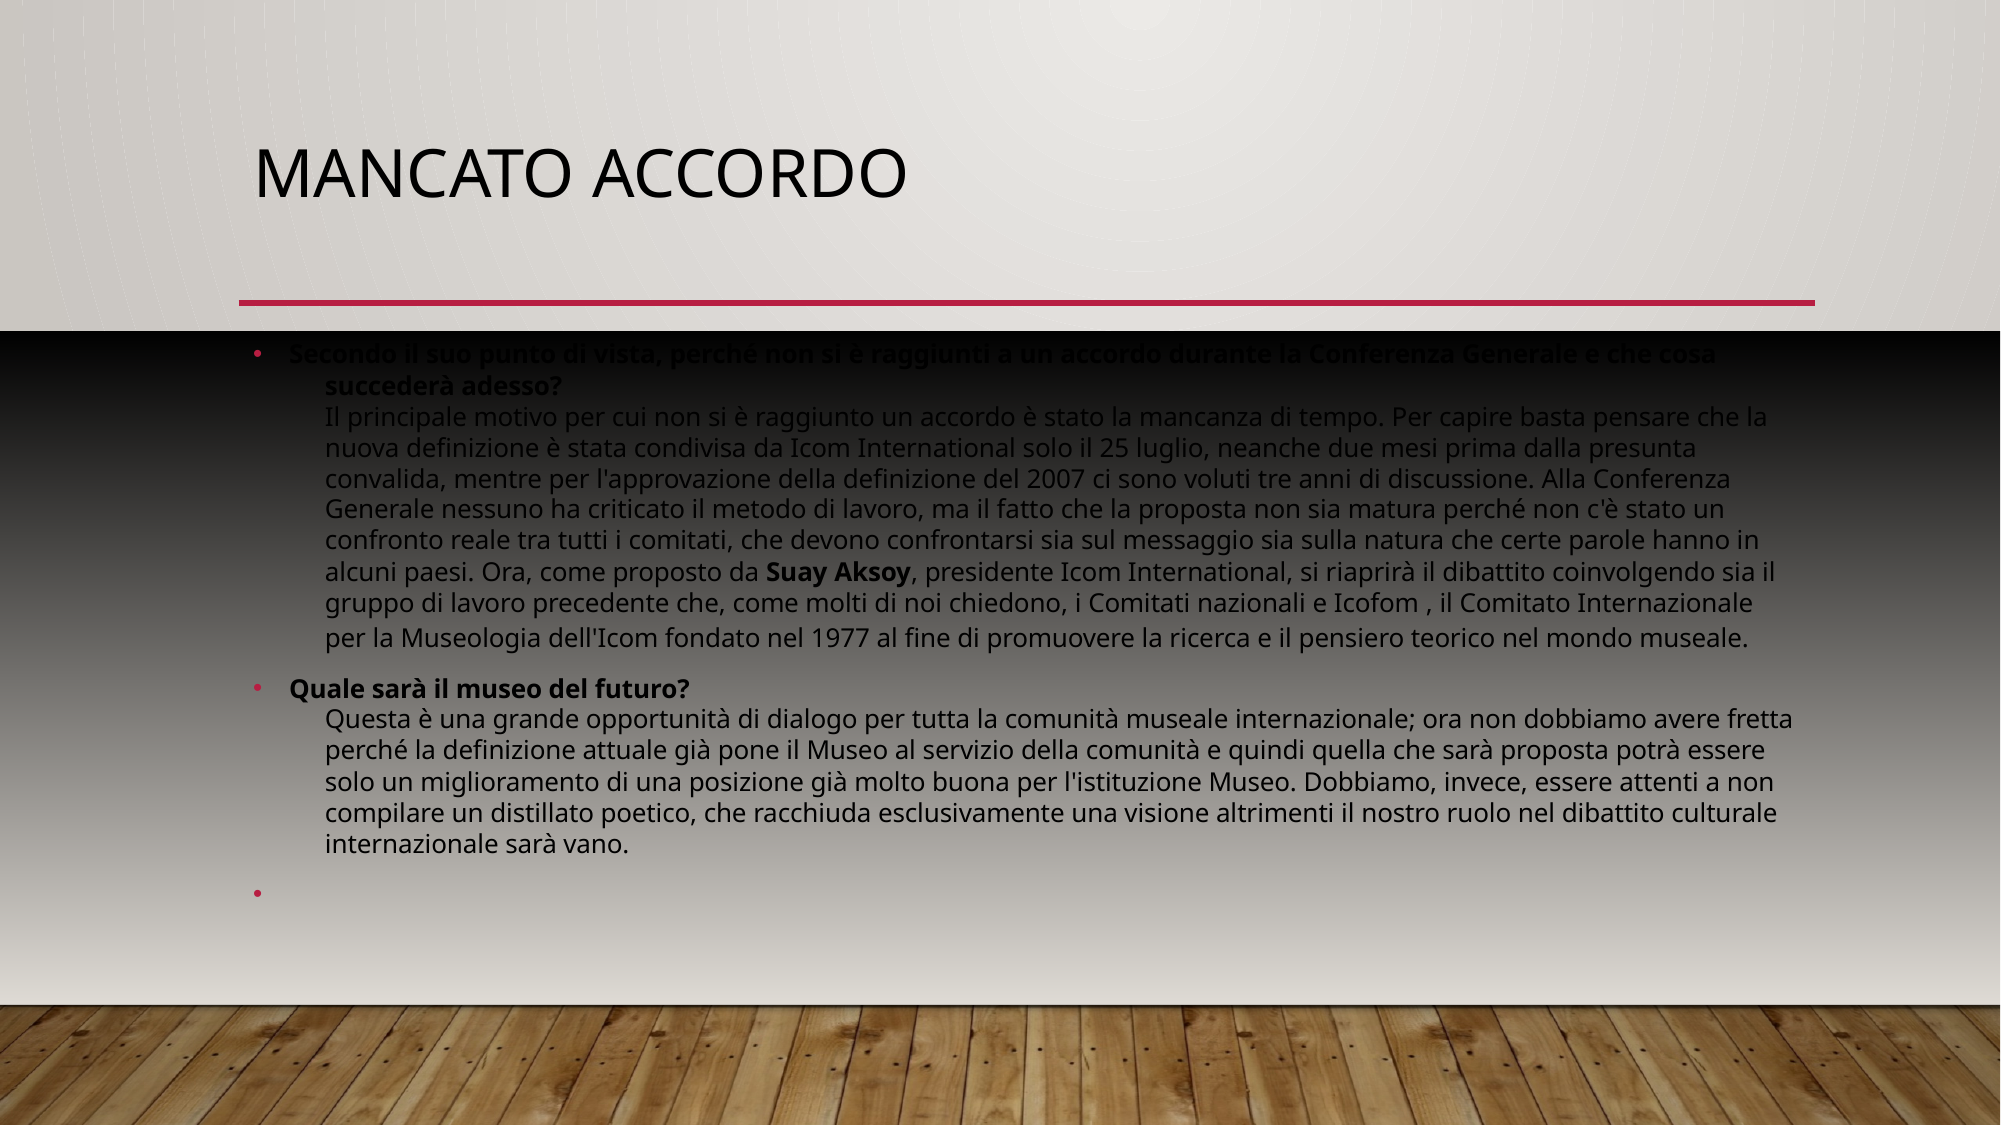

# Mancato accordo
Secondo il suo punto di vista, perché non si è raggiunti a un accordo durante la Conferenza Generale e che cosa succederà adesso?
Il principale motivo per cui non si è raggiunto un accordo è stato la mancanza di tempo. Per capire basta pensare che la nuova definizione è stata condivisa da Icom International solo il 25 luglio, neanche due mesi prima dalla presunta convalida, mentre per l'approvazione della definizione del 2007 ci sono voluti tre anni di discussione. Alla Conferenza Generale nessuno ha criticato il metodo di lavoro, ma il fatto che la proposta non sia matura perché non c'è stato un confronto reale tra tutti i comitati, che devono confrontarsi sia sul messaggio sia sulla natura che certe parole hanno in alcuni paesi. Ora, come proposto da Suay Aksoy, presidente Icom International, si riaprirà il dibattito coinvolgendo sia il gruppo di lavoro precedente che, come molti di noi chiedono, i Comitati nazionali e Icofom , il Comitato Internazionale per la Museologia dell'Icom fondato nel 1977 al fine di promuovere la ricerca e il pensiero teorico nel mondo museale.
Quale sarà il museo del futuro?
Questa è una grande opportunità di dialogo per tutta la comunità museale internazionale; ora non dobbiamo avere fretta perché la definizione attuale già pone il Museo al servizio della comunità e quindi quella che sarà proposta potrà essere solo un miglioramento di una posizione già molto buona per l'istituzione Museo. Dobbiamo, invece, essere attenti a non compilare un distillato poetico, che racchiuda esclusivamente una visione altrimenti il nostro ruolo nel dibattito culturale internazionale sarà vano.